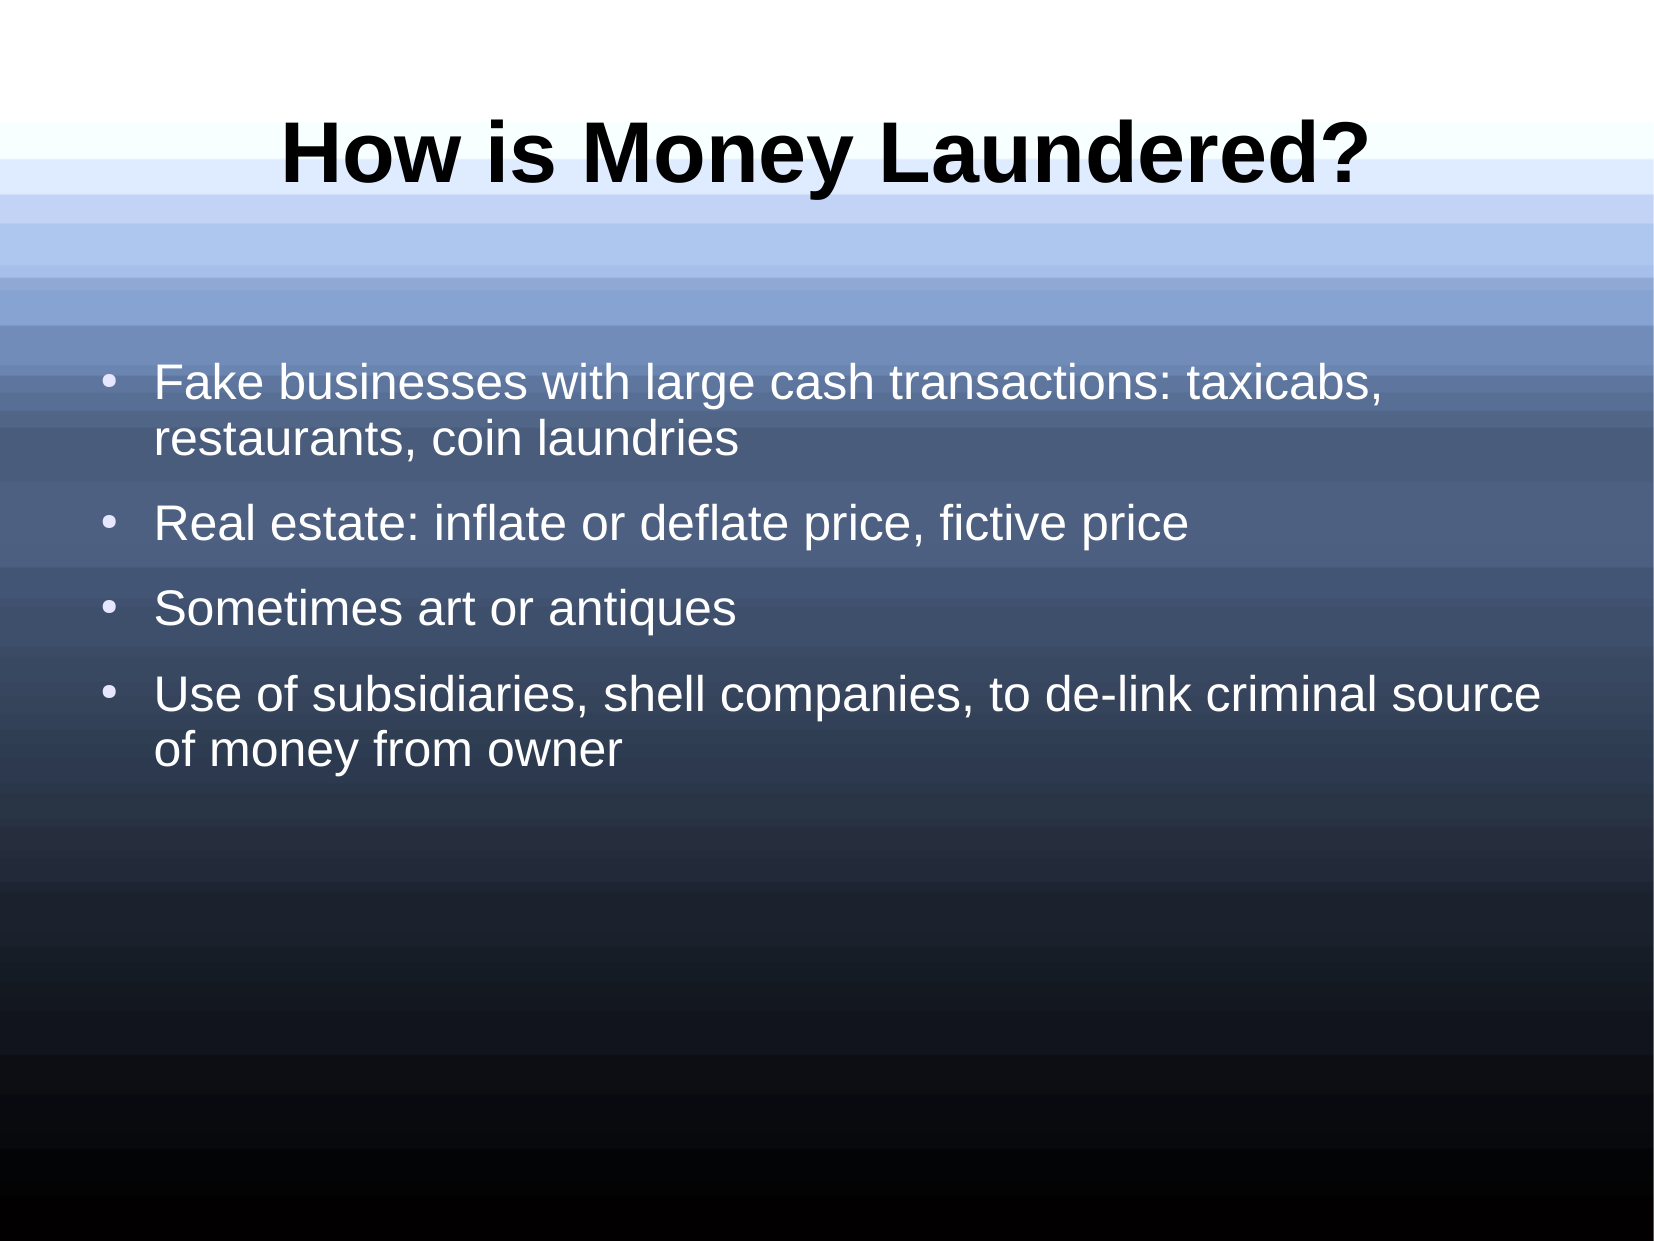

# How is Money Laundered?
Fake businesses with large cash transactions: taxicabs, restaurants, coin laundries
Real estate: inflate or deflate price, fictive price
Sometimes art or antiques
Use of subsidiaries, shell companies, to de-link criminal source of money from owner